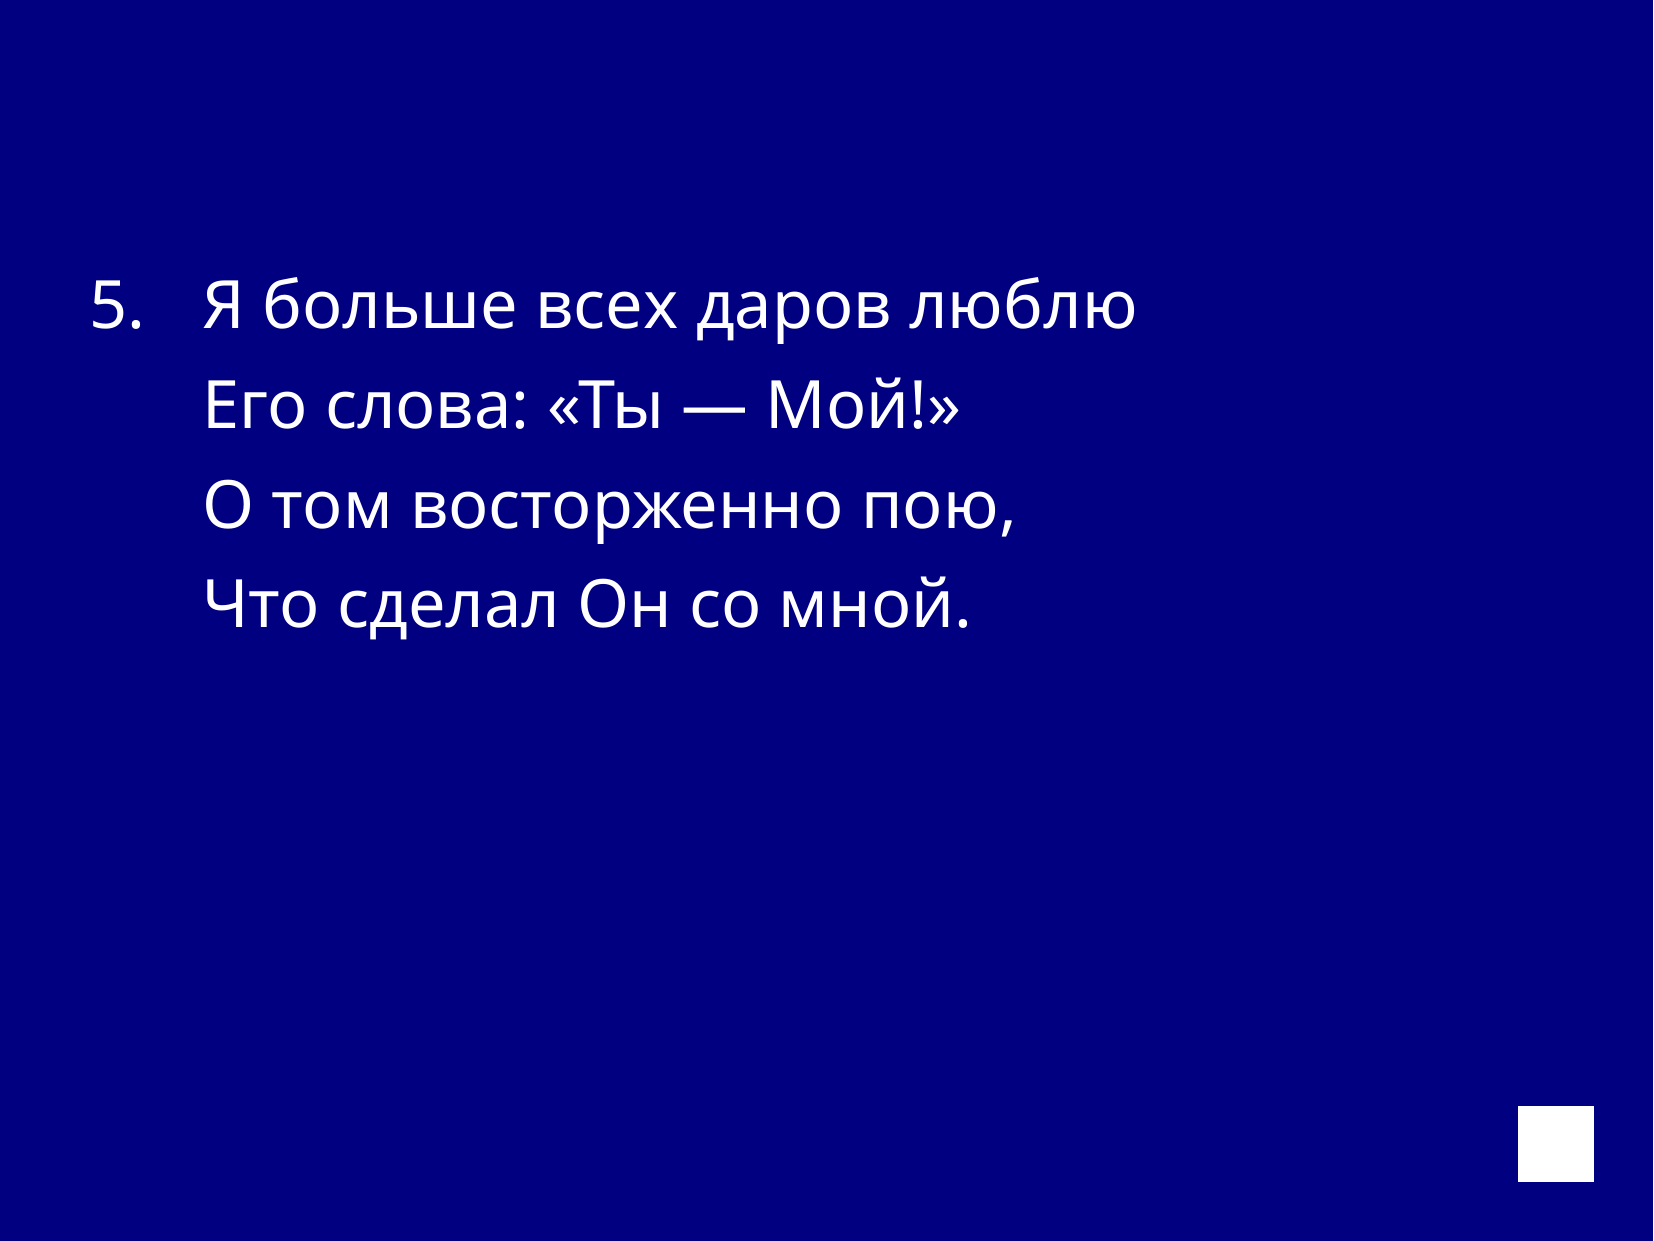

5.	Я больше всех даров люблю
	Его слова: «Ты — Мой!»
	О том восторженно пою,
	Что сделал Он со мной.